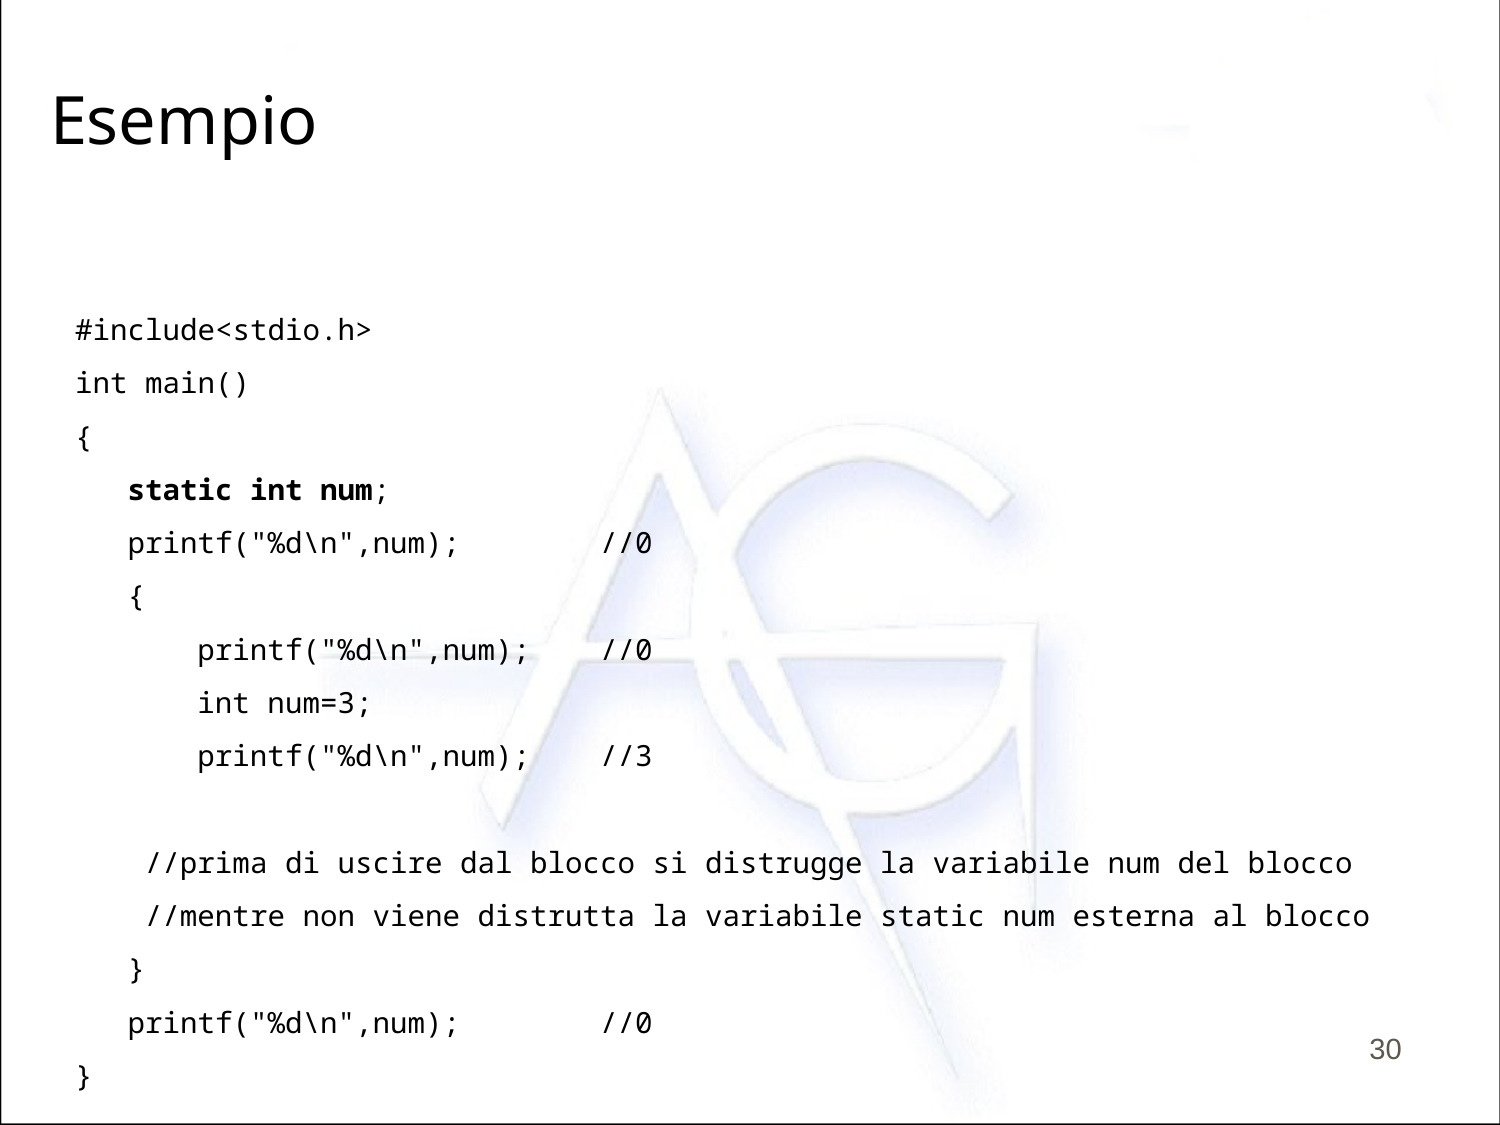

# Esempio
#include<stdio.h>
int main()
{
 static int num;
 printf("%d\n",num); //0
 {
 printf("%d\n",num); //0
 int num=3;
 printf("%d\n",num); //3
 //prima di uscire dal blocco si distrugge la variabile num del blocco
 //mentre non viene distrutta la variabile static num esterna al blocco
 }
 printf("%d\n",num); //0
}
30